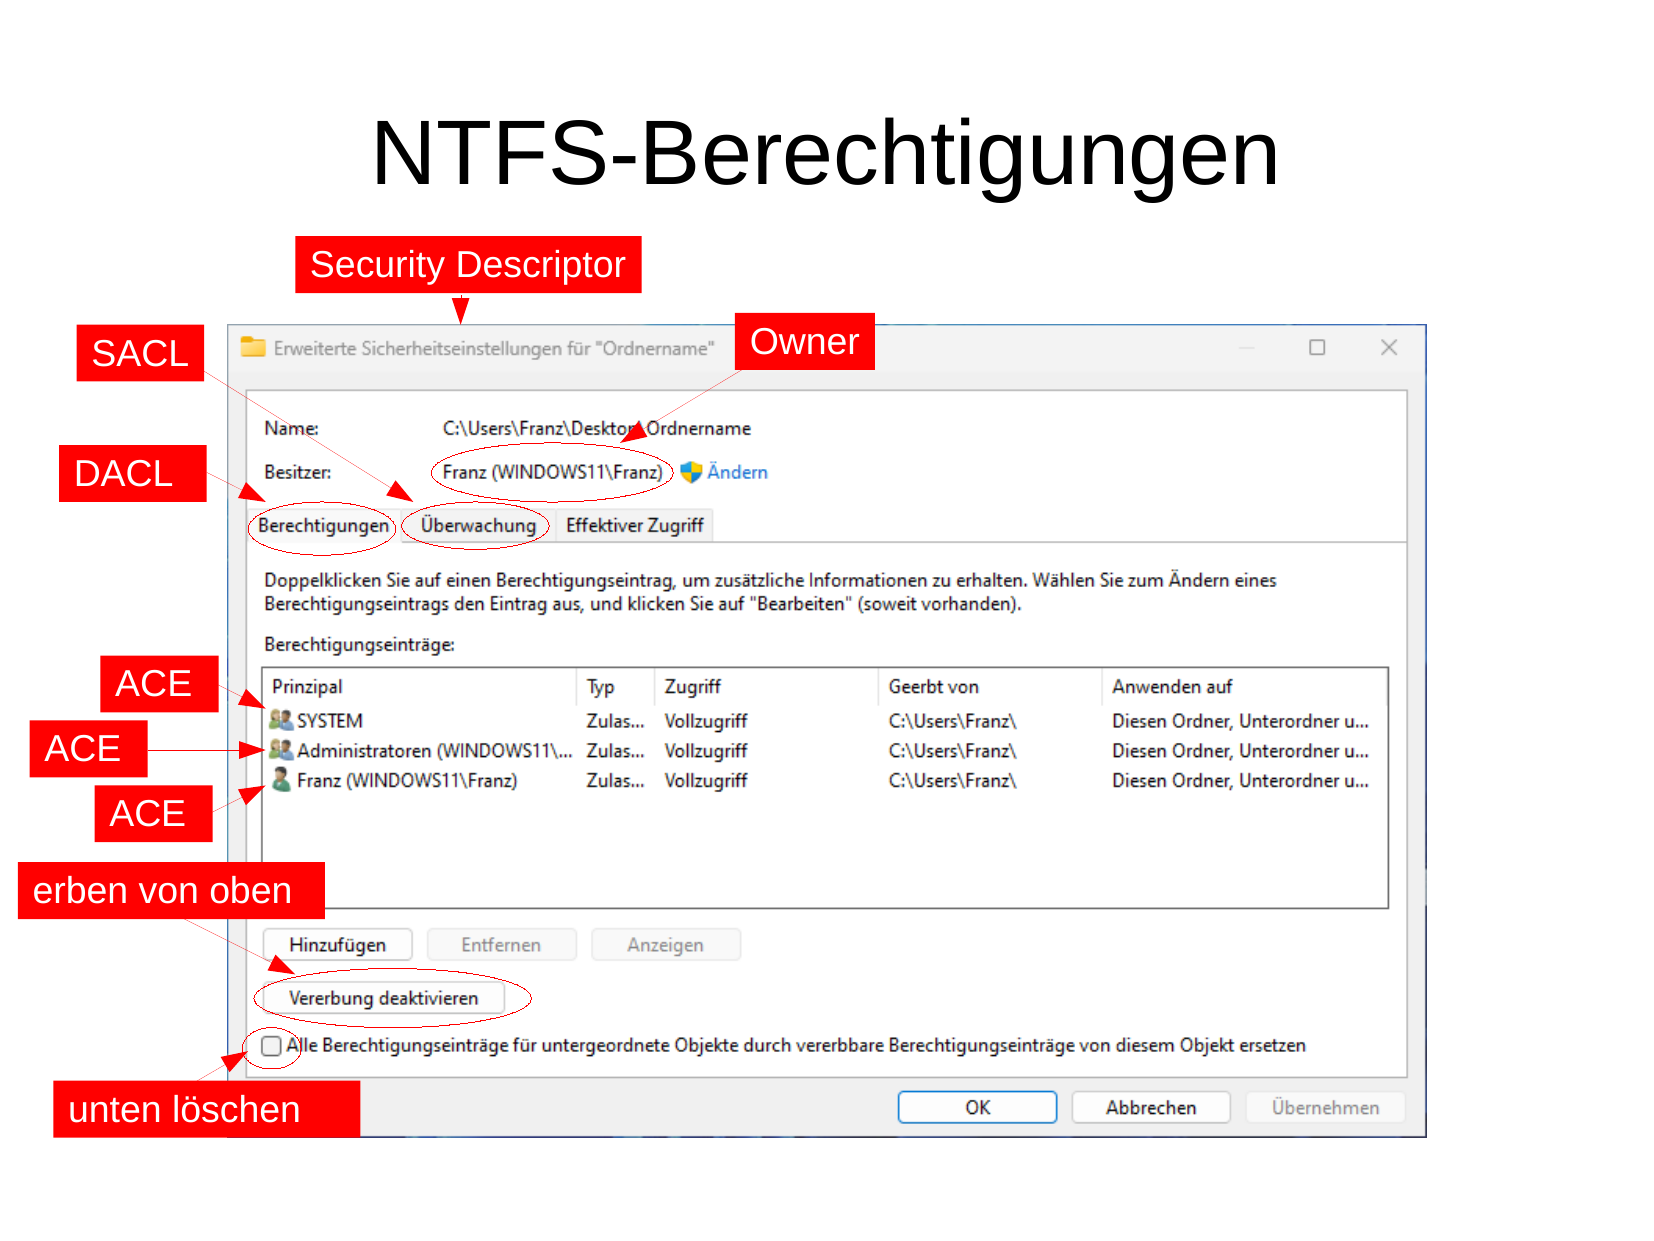

# NTFS-Berechtigungen
Security Descriptor
Owner
SACL
DACL
ACE
ACE
ACE
erben von oben
unten löschen